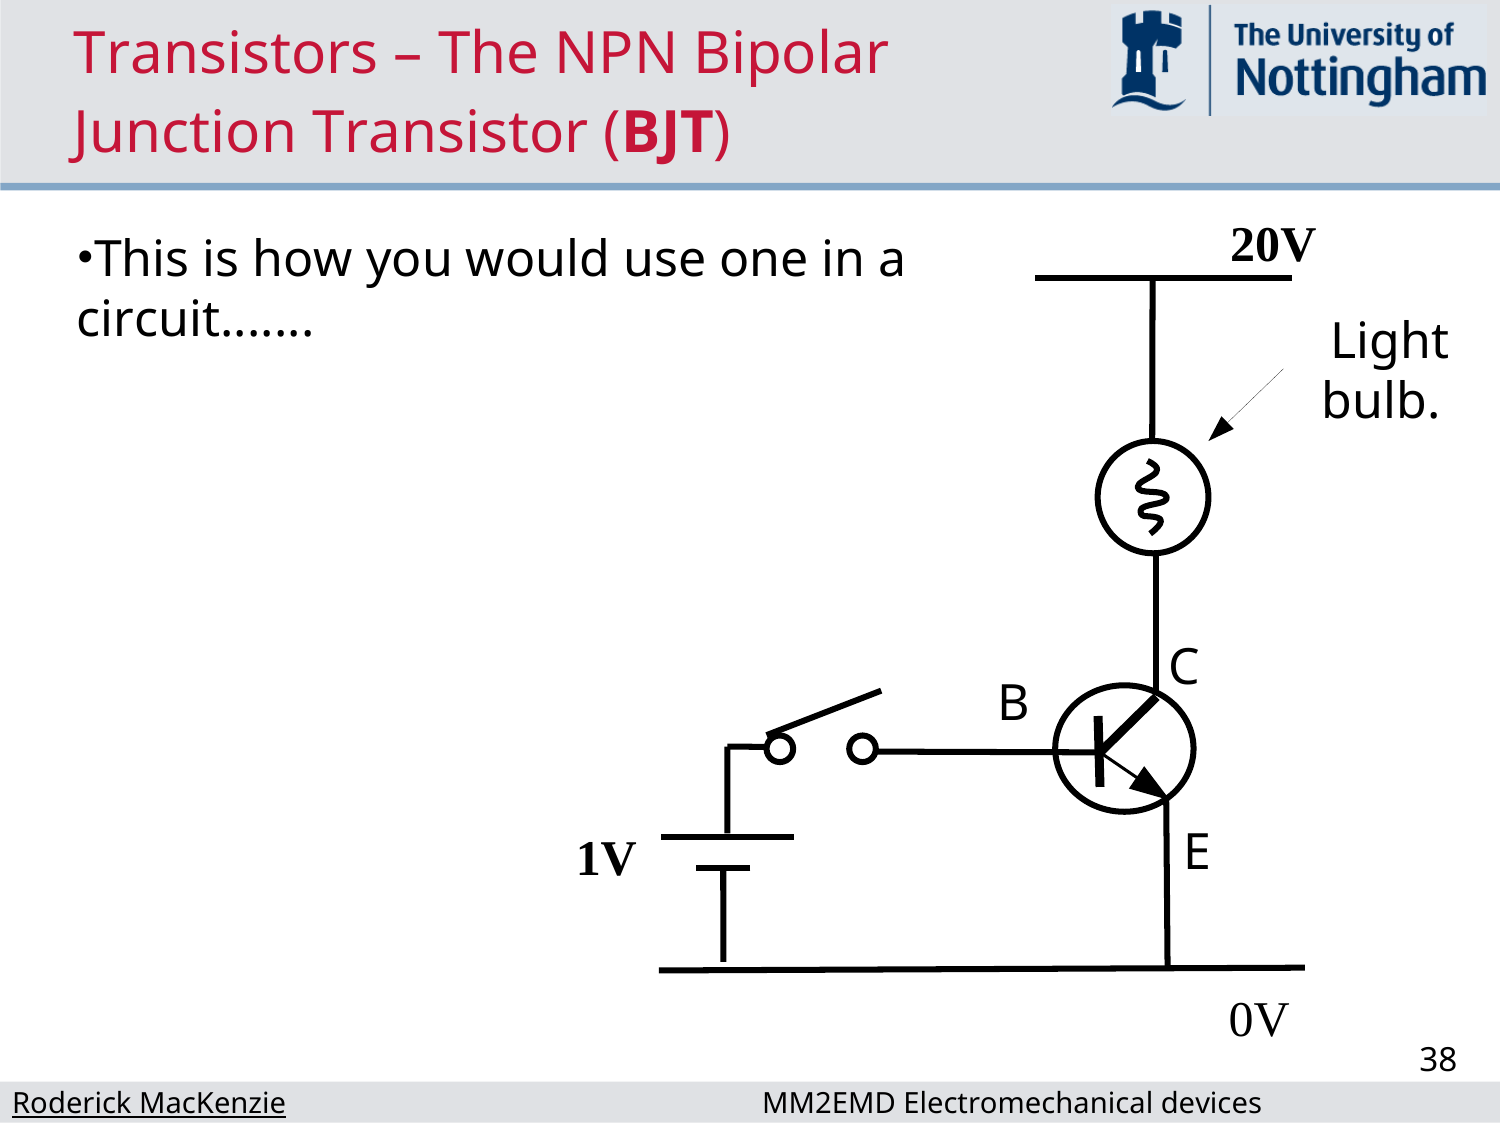

# Transistors – The NPN Bipolar Junction Transistor (BJT)
20V
This is how you would use one in a circuit.......
Light bulb.
C
B
E
1V
0V